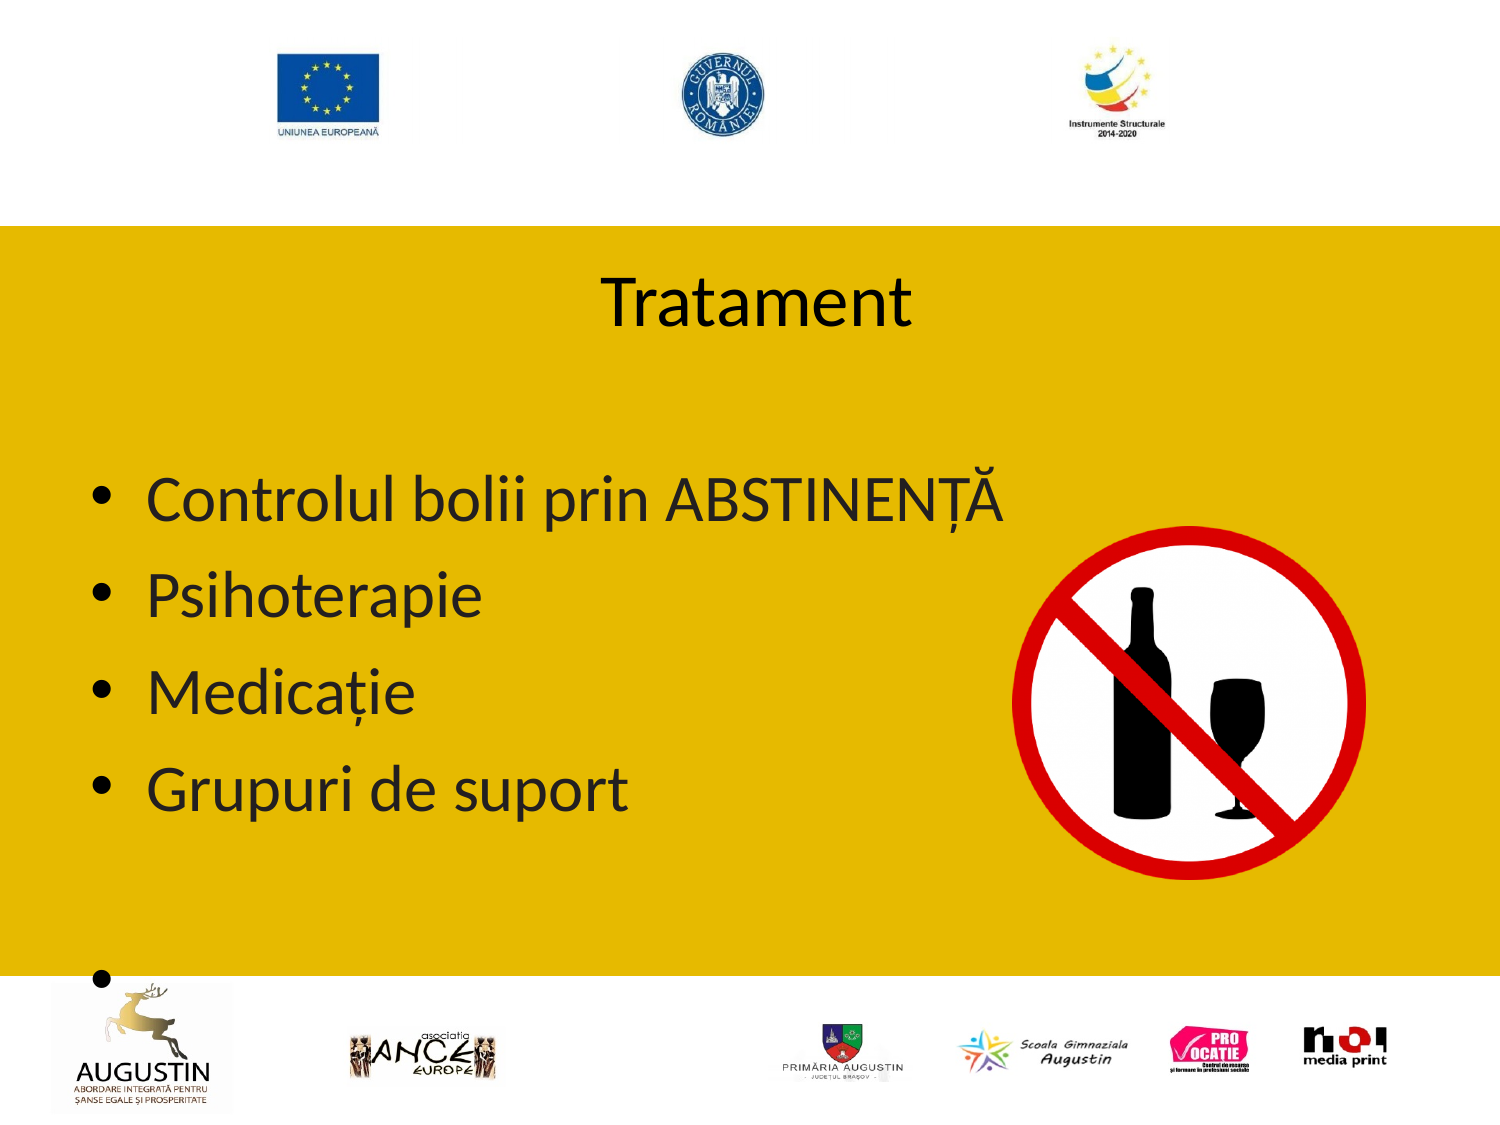

# Tratament
Controlul bolii prin ABSTINENȚĂ
Psihoterapie
Medicație
Grupuri de suport